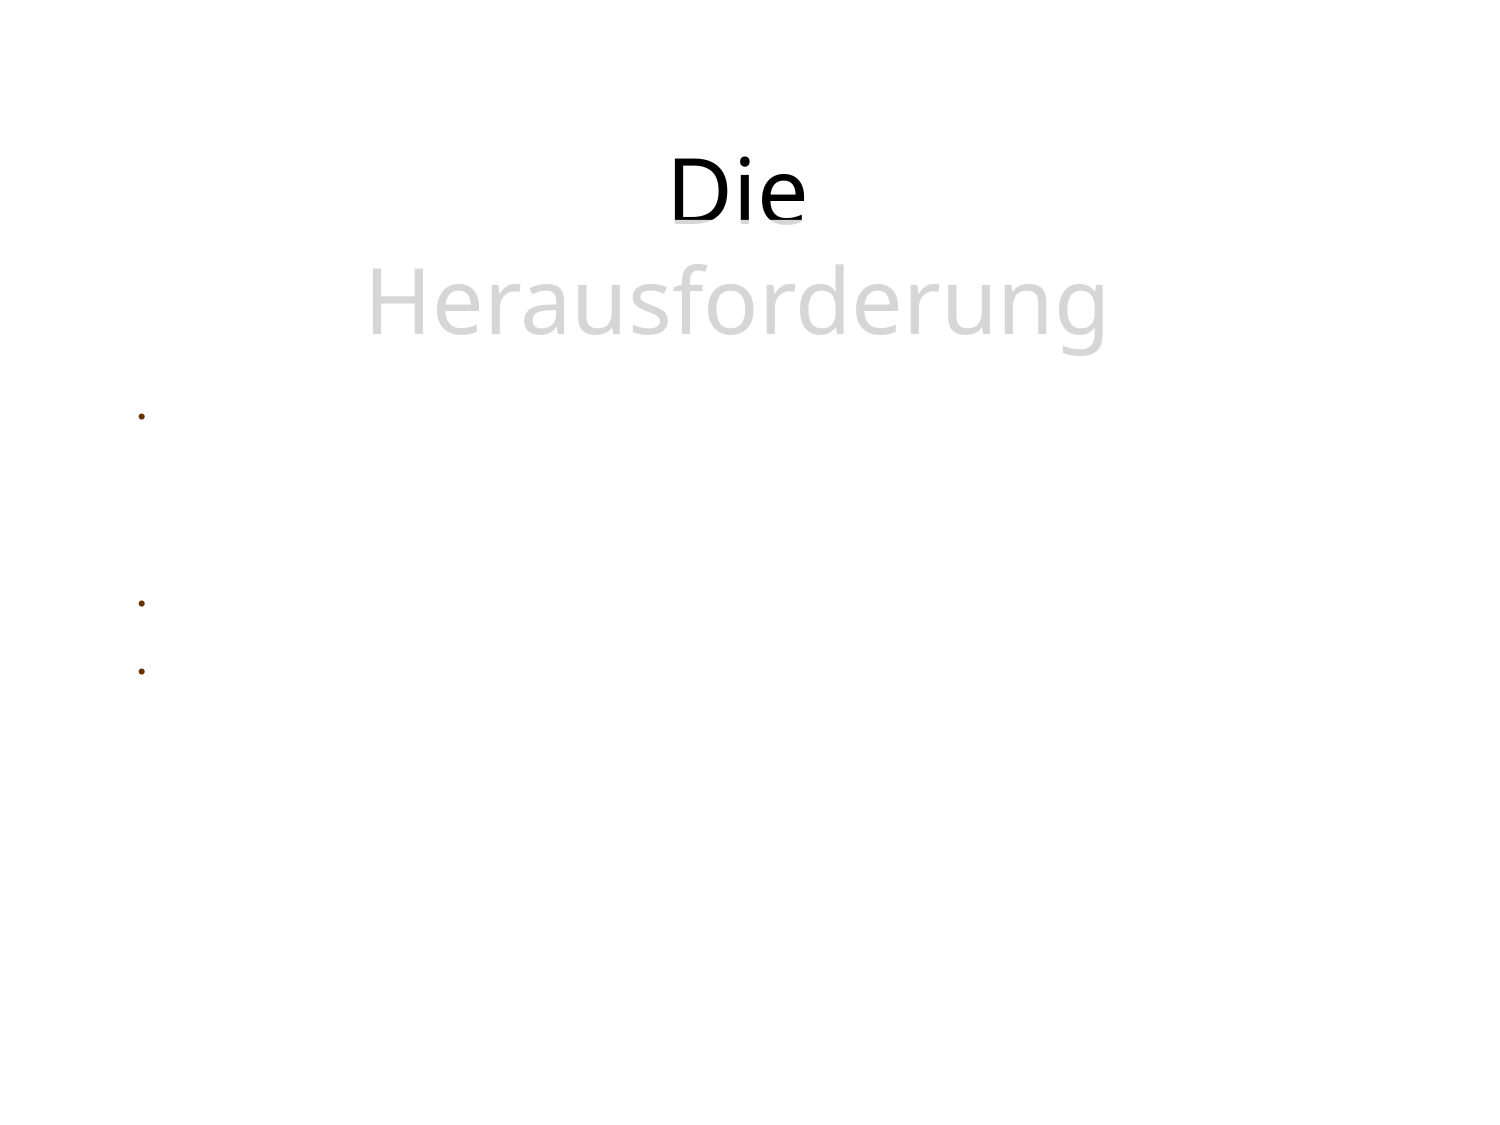

# Die Herausforderung
Wunsch und Ziel des Muslims ist es, in diesem Leben, Gott, als Schöpfer des Universums, so nah wie möglich zu kommen, um Ihm auch im Jenseits nahe zu sein
Erinnerung vs. Vergessen
Balance zwischen täglichen „weltlichen“ Aufgaben und Verbindung zum Göttlichen